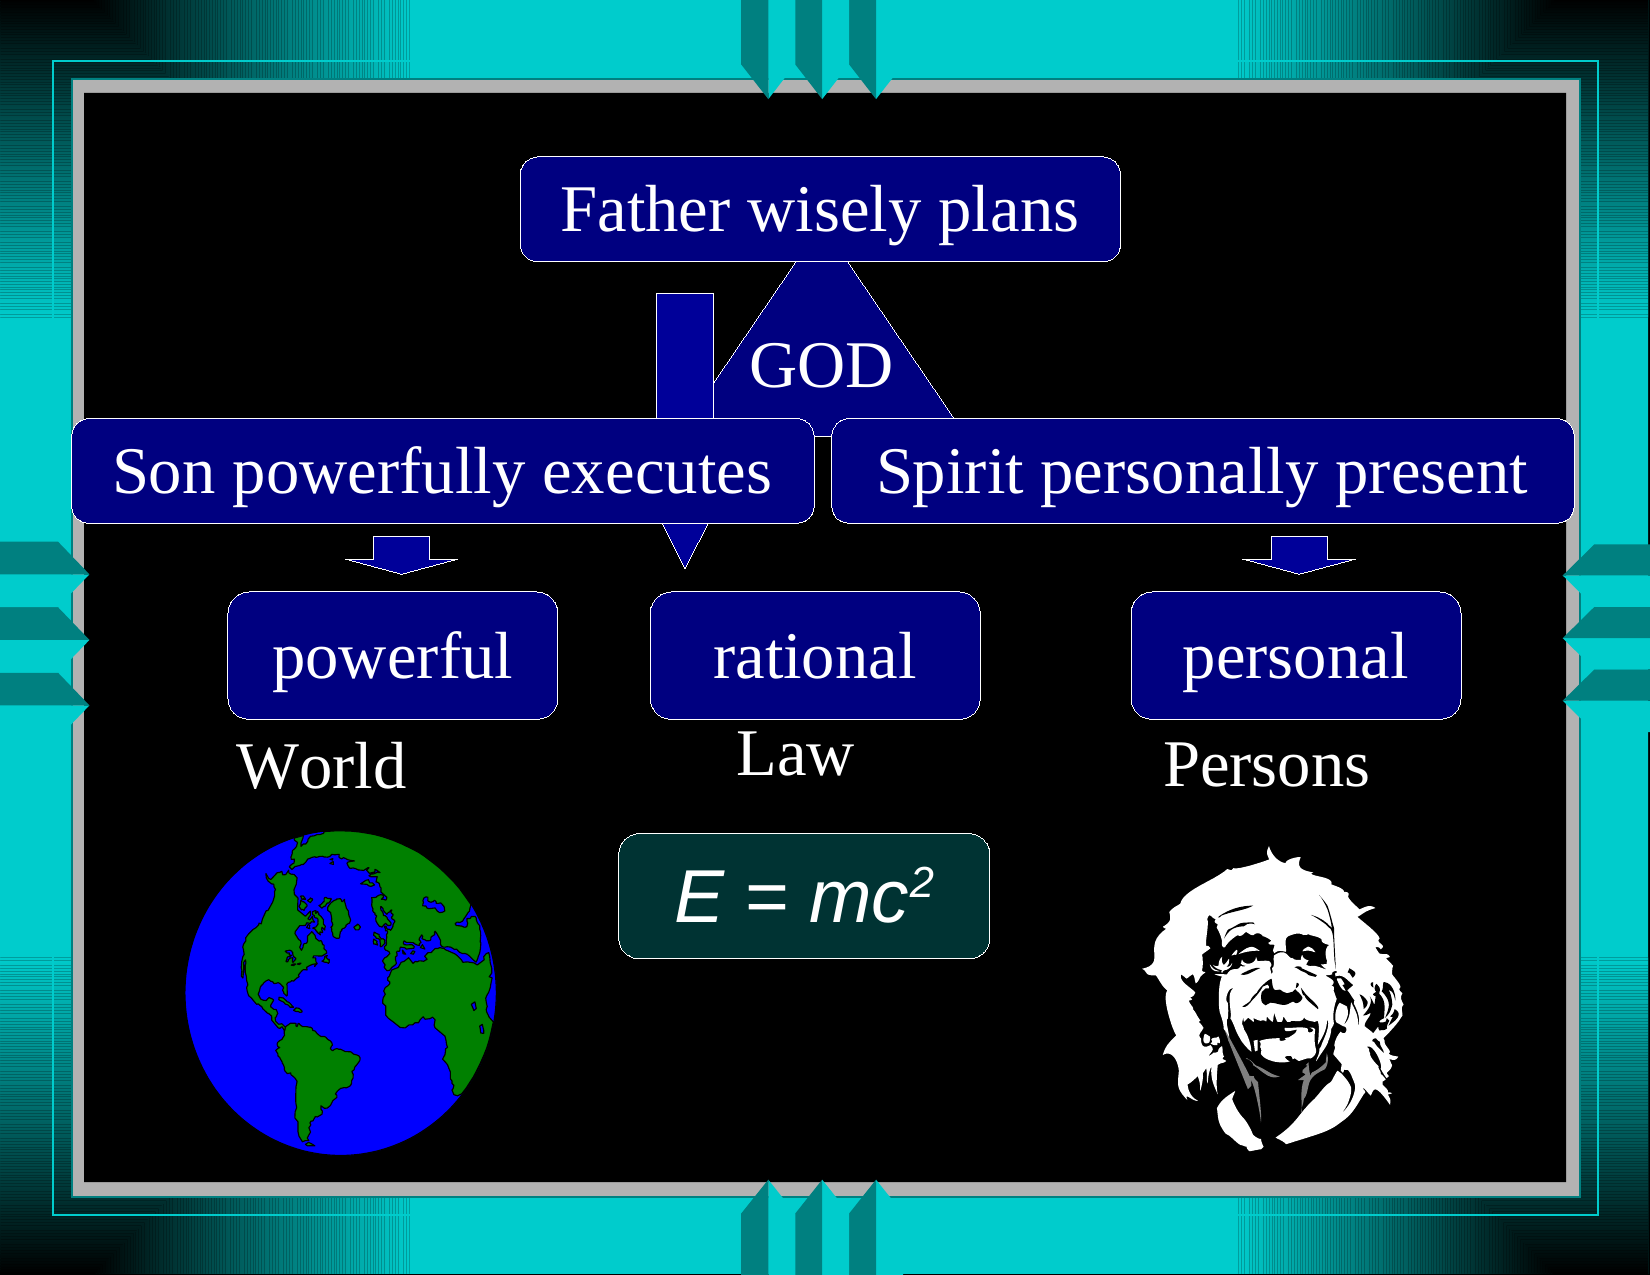

Father wisely plans
GOD
Son powerfully executes
Spirit personally present
powerful
rational
personal
Law
E = mc2
Persons
World